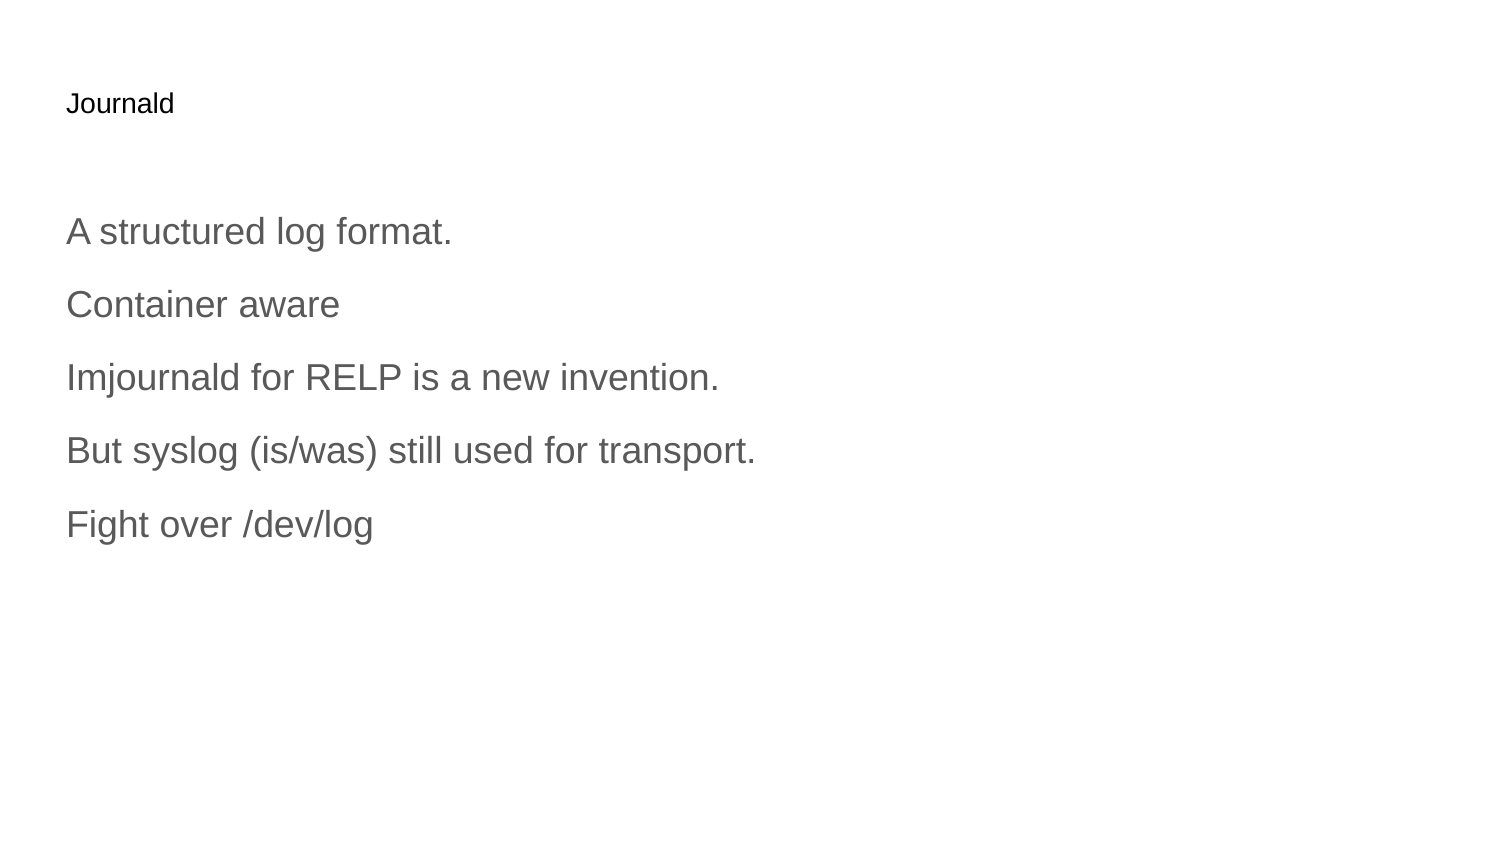

# Journald
A structured log format.
Container aware
Imjournald for RELP is a new invention.
But syslog (is/was) still used for transport.
Fight over /dev/log